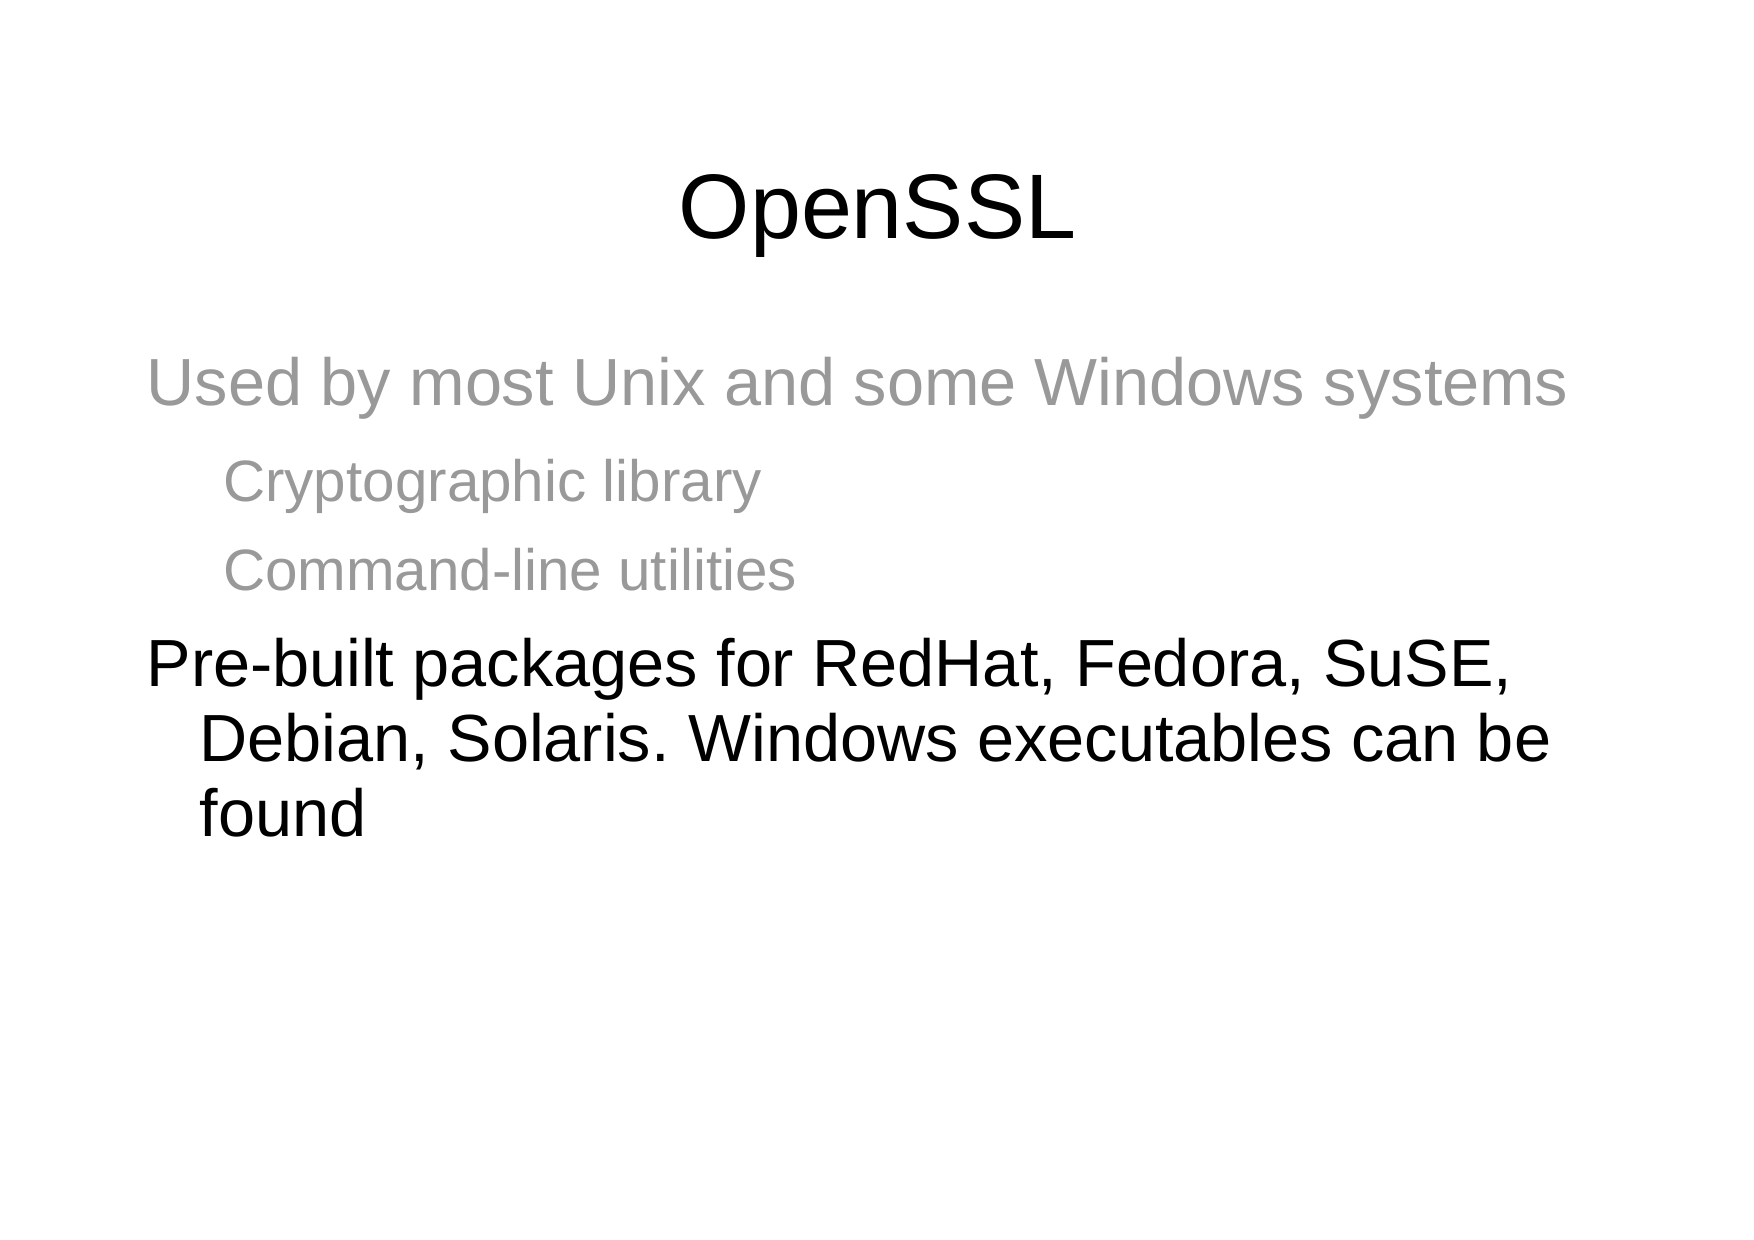

# OpenSSL
Used by most Unix and some Windows systems
Cryptographic library
Command-line utilities
Pre-built packages for RedHat, Fedora, SuSE, Debian, Solaris. Windows executables can be found